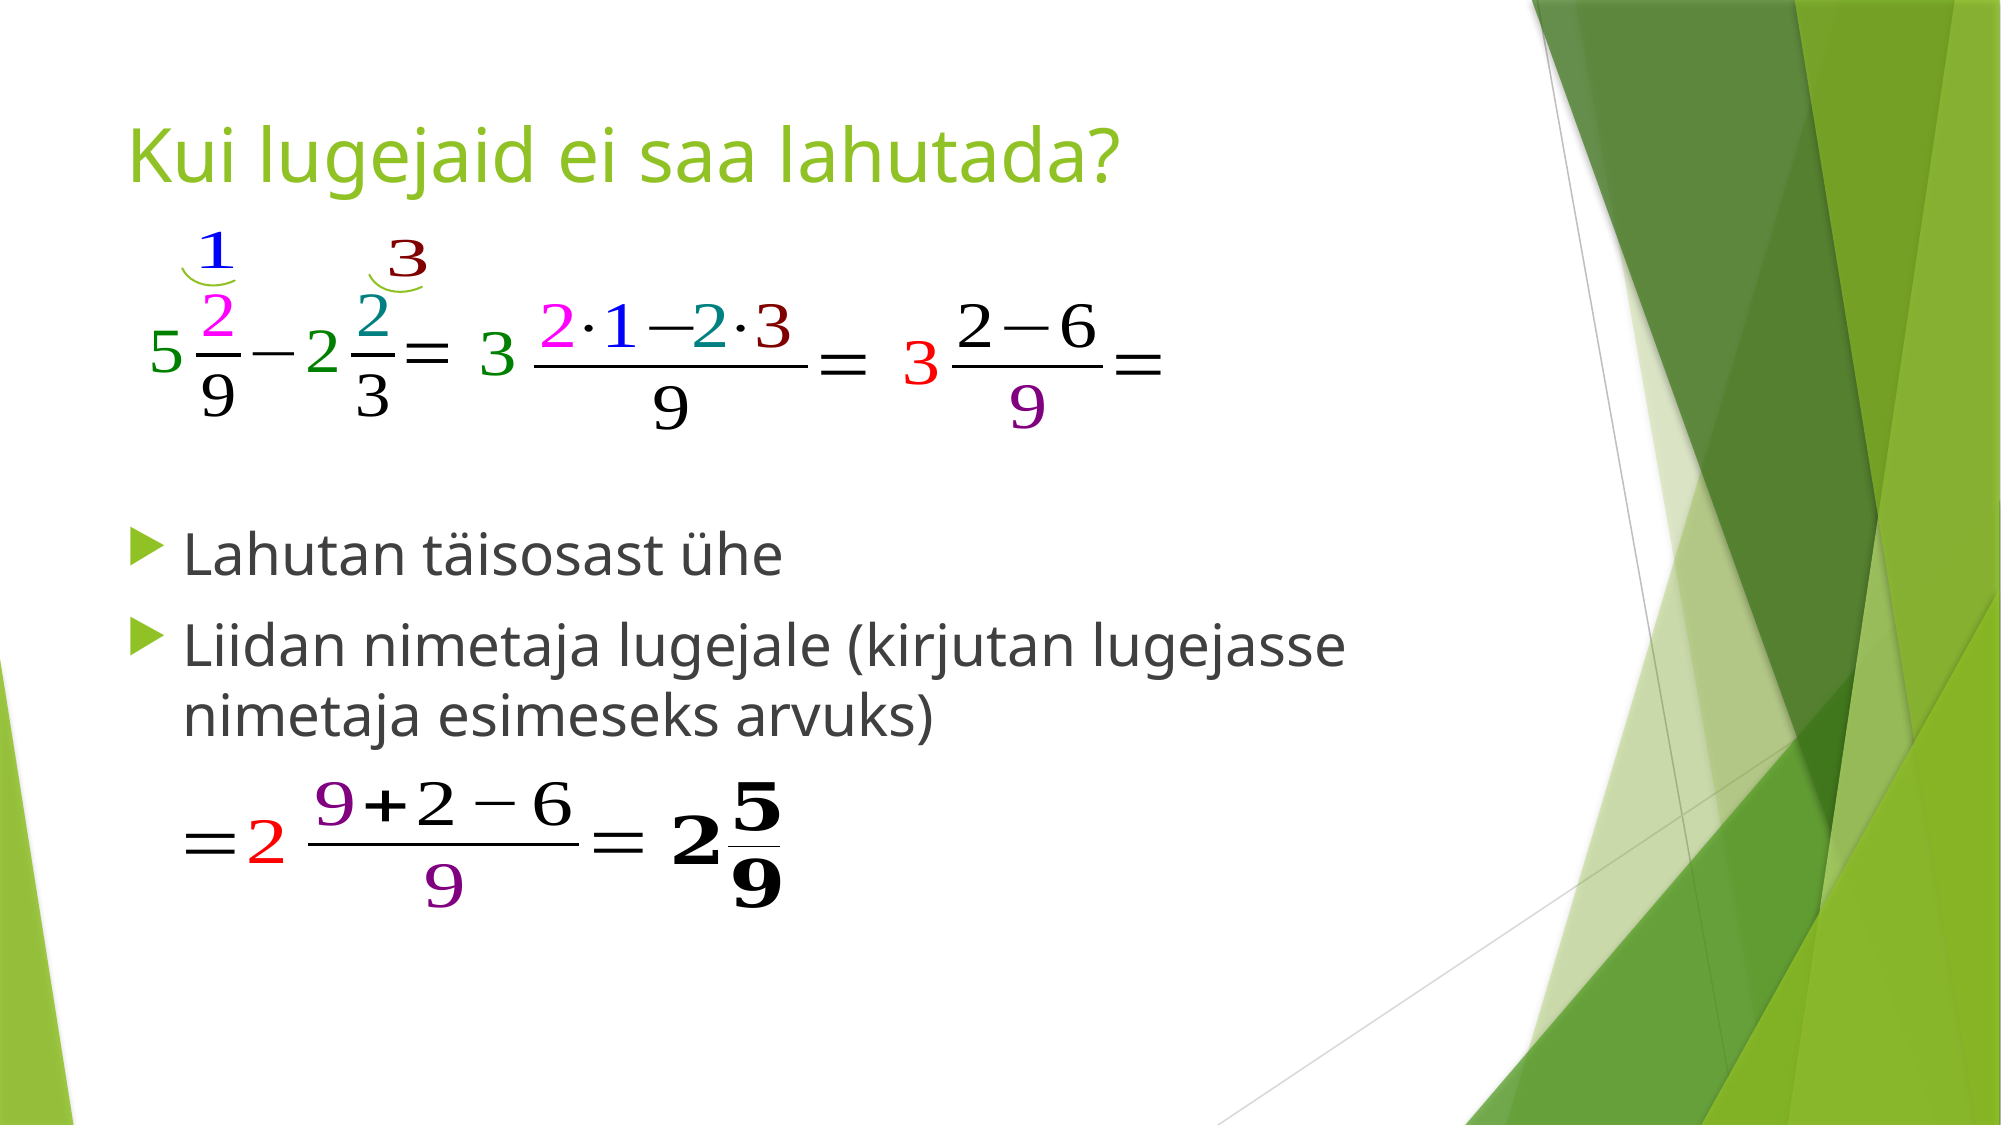

# Kui lugejaid ei saa lahutada?
Lahutan täisosast ühe
Liidan nimetaja lugejale (kirjutan lugejasse nimetaja esimeseks arvuks)